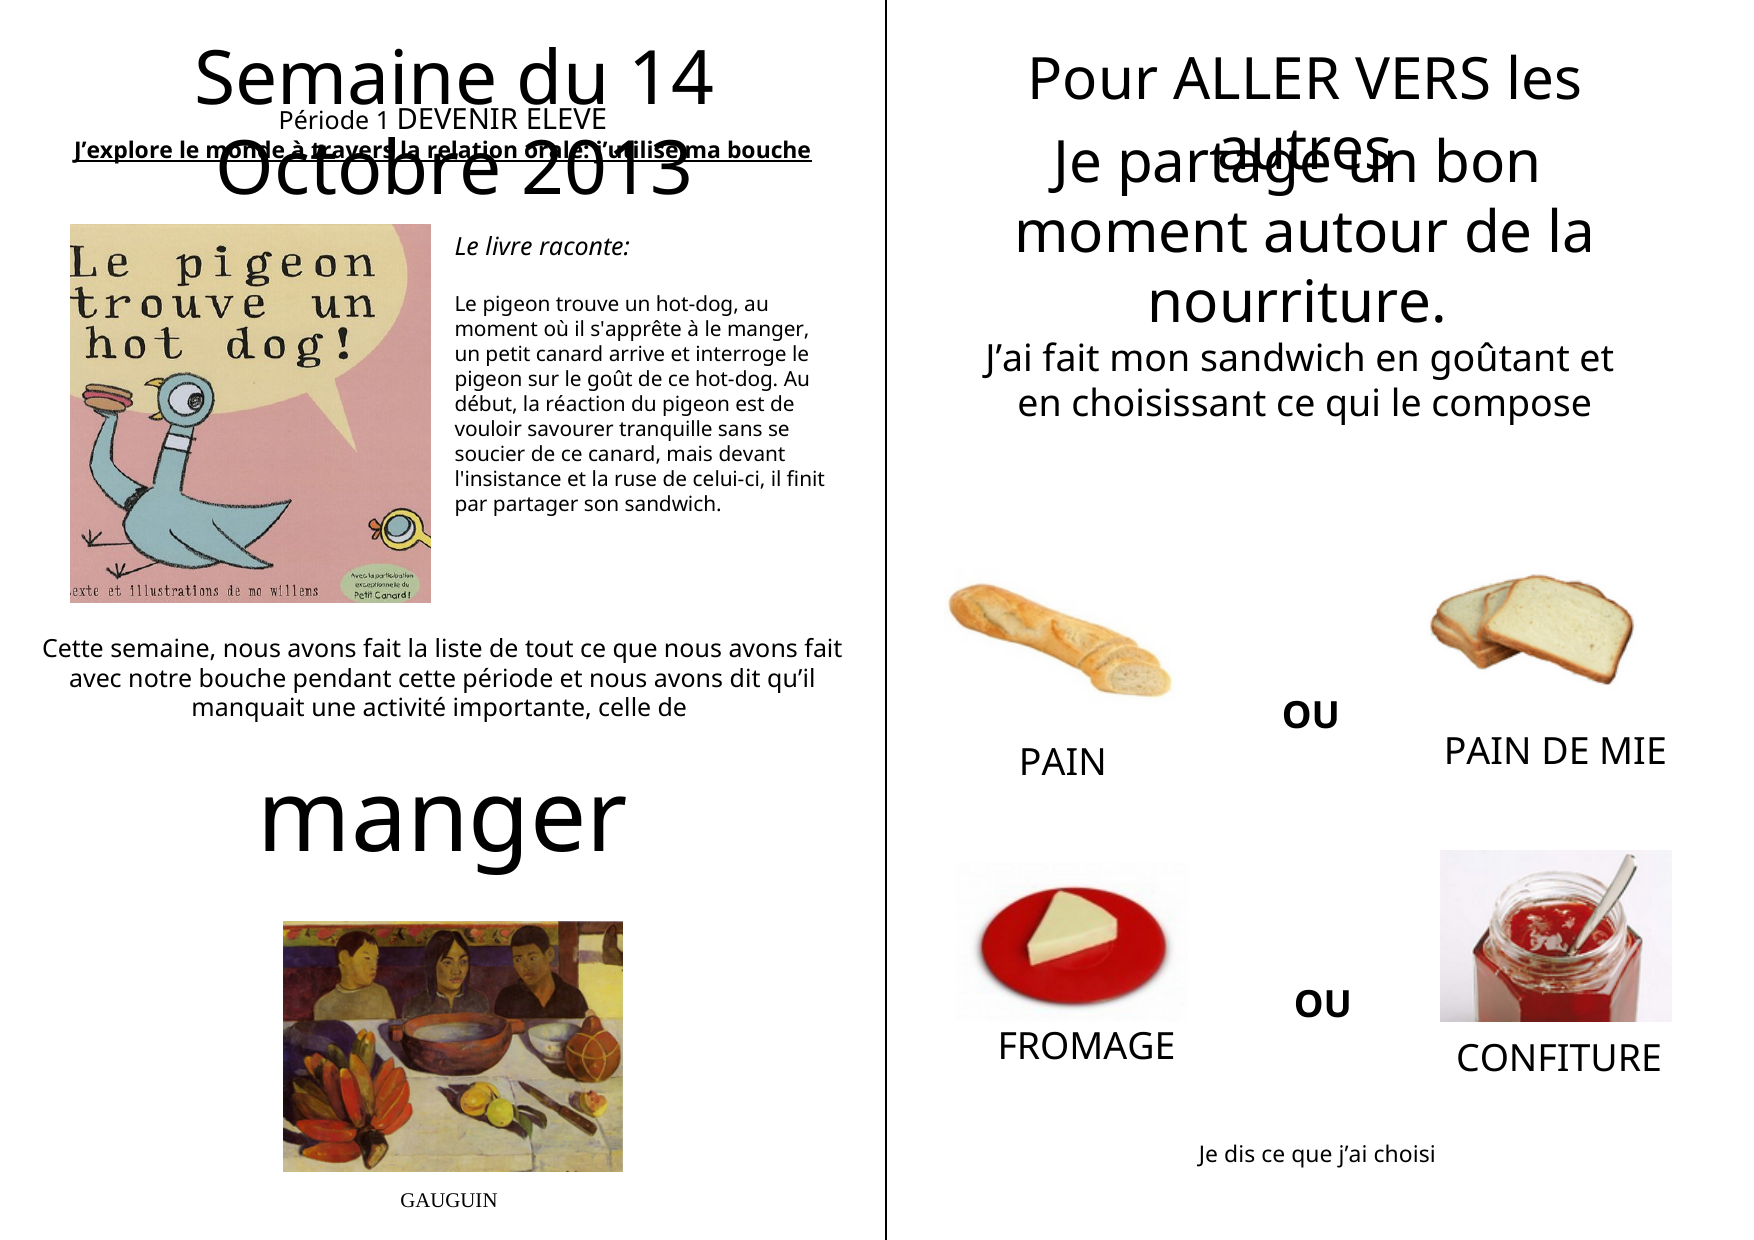

Semaine du 14 Octobre 2013
Pour ALLER VERS les autres
Période 1 DEVENIR ELEVE
J’explore le monde à travers la relation orale: j’utilise ma bouche
Je partage un bon
moment autour de la nourriture.
J’ai fait mon sandwich en goûtant et
en choisissant ce qui le compose
Le livre raconte:
Le pigeon trouve un hot-dog, au moment où il s'apprête à le manger, un petit canard arrive et interroge le pigeon sur le goût de ce hot-dog. Au début, la réaction du pigeon est de vouloir savourer tranquille sans se soucier de ce canard, mais devant l'insistance et la ruse de celui-ci, il finit par partager son sandwich.
Cette semaine, nous avons fait la liste de tout ce que nous avons fait avec notre bouche pendant cette période et nous avons dit qu’il manquait une activité importante, celle de
manger
OU
PAIN DE MIE
PAIN
OU
FROMAGE
CONFITURE
Je dis ce que j’ai choisi
GAUGUIN